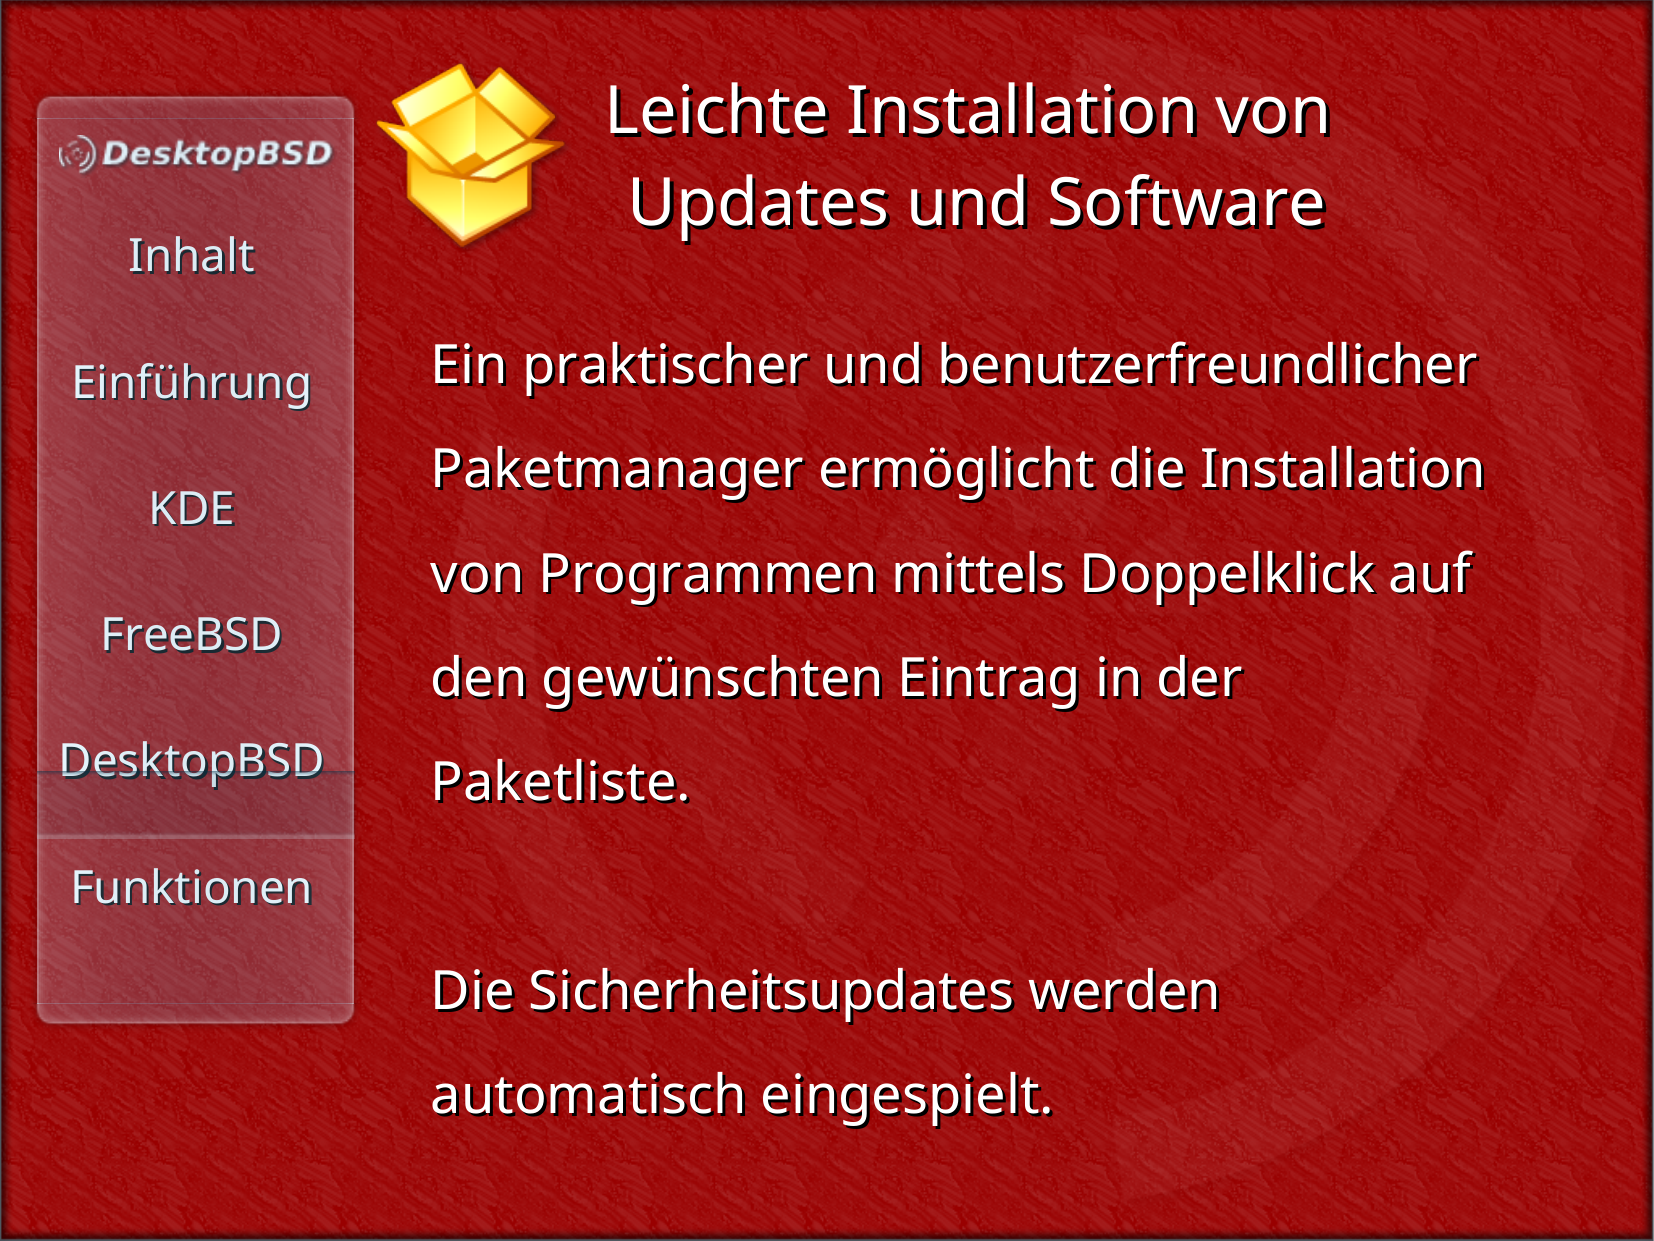

# Leichte Installation von Updates und Software
Ein praktischer und benutzerfreundlicher
Paketmanager ermöglicht die Installation
von Programmen mittels Doppelklick auf
den gewünschten Eintrag in der
Paketliste.
Die Sicherheitsupdates werden
automatisch eingespielt.